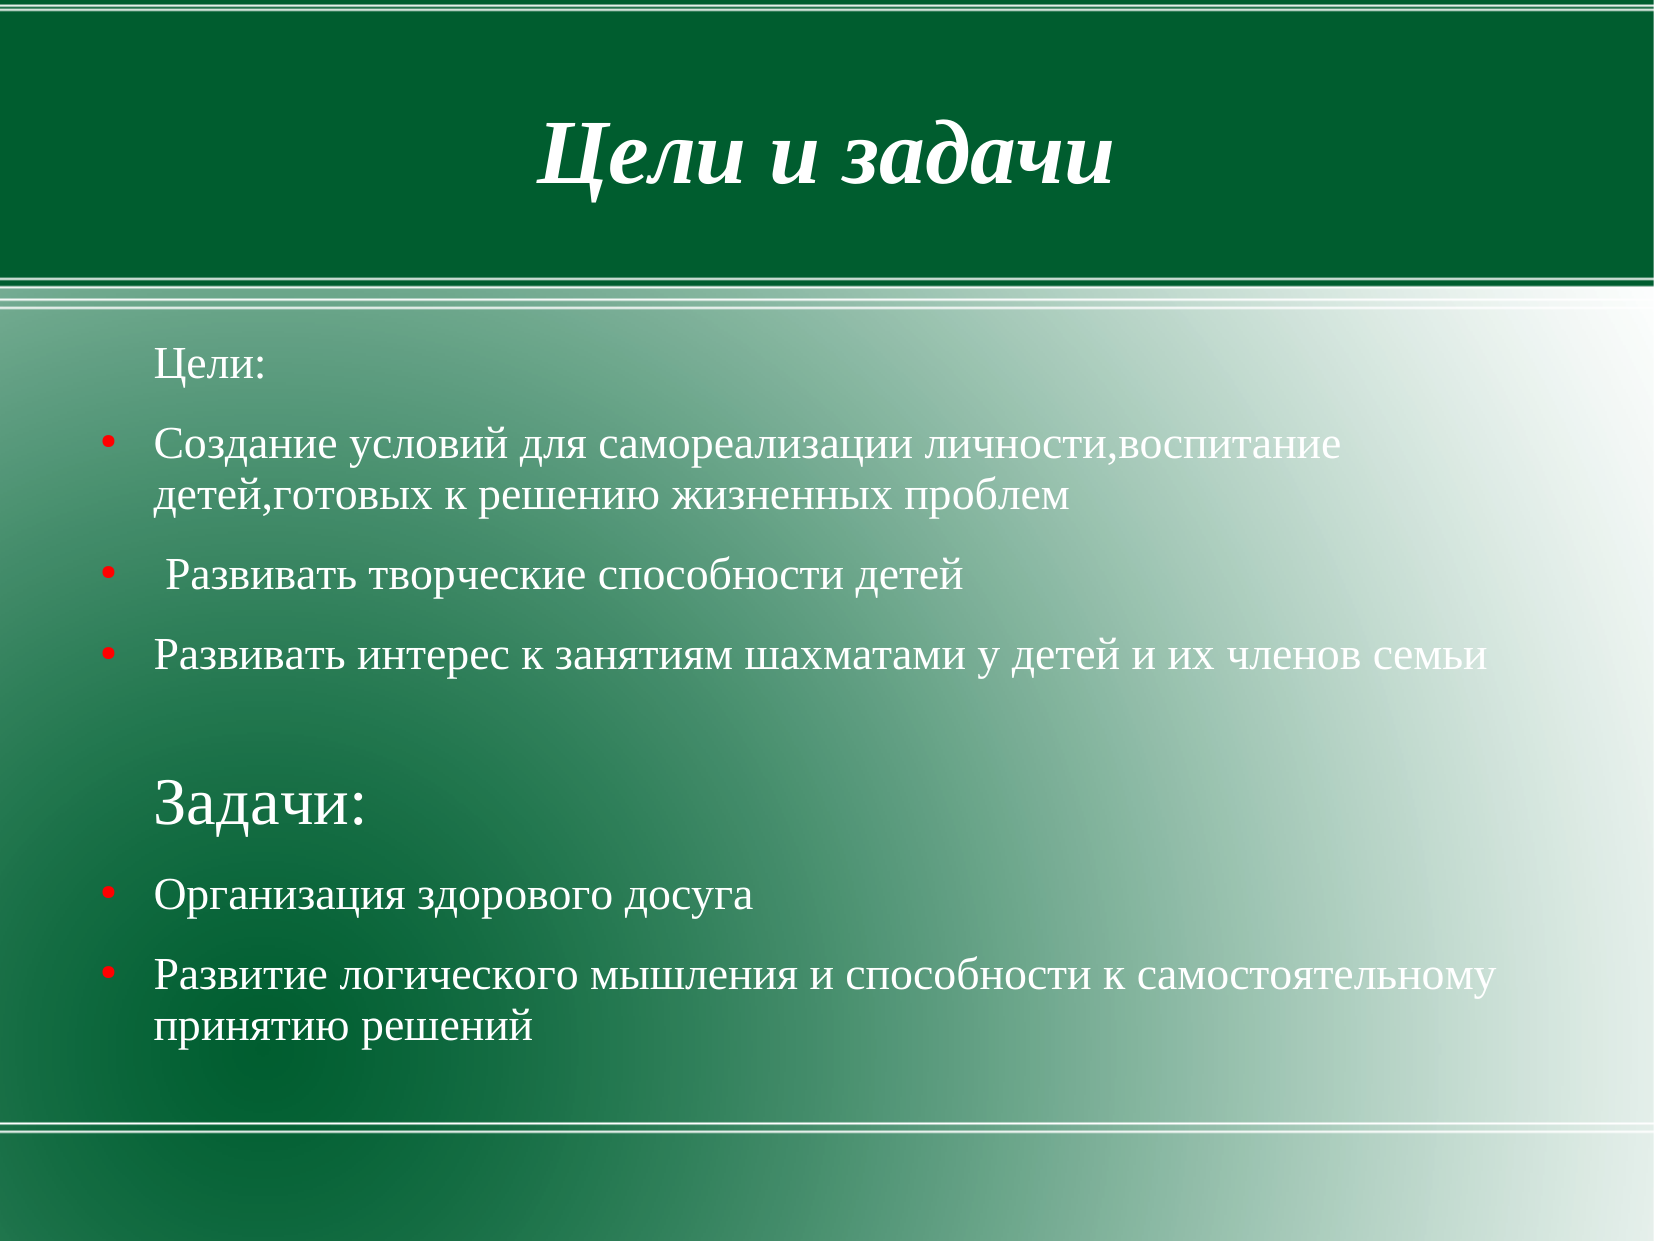

# Цели и задачи
Цели:
Создание условий для самореализации личности,воспитание детей,готовых к решению жизненных проблем
 Развивать творческие способности детей
Развивать интерес к занятиям шахматами у детей и их членов семьи
Задачи:
Организация здорового досуга
Развитие логического мышления и способности к самостоятельному принятию решений